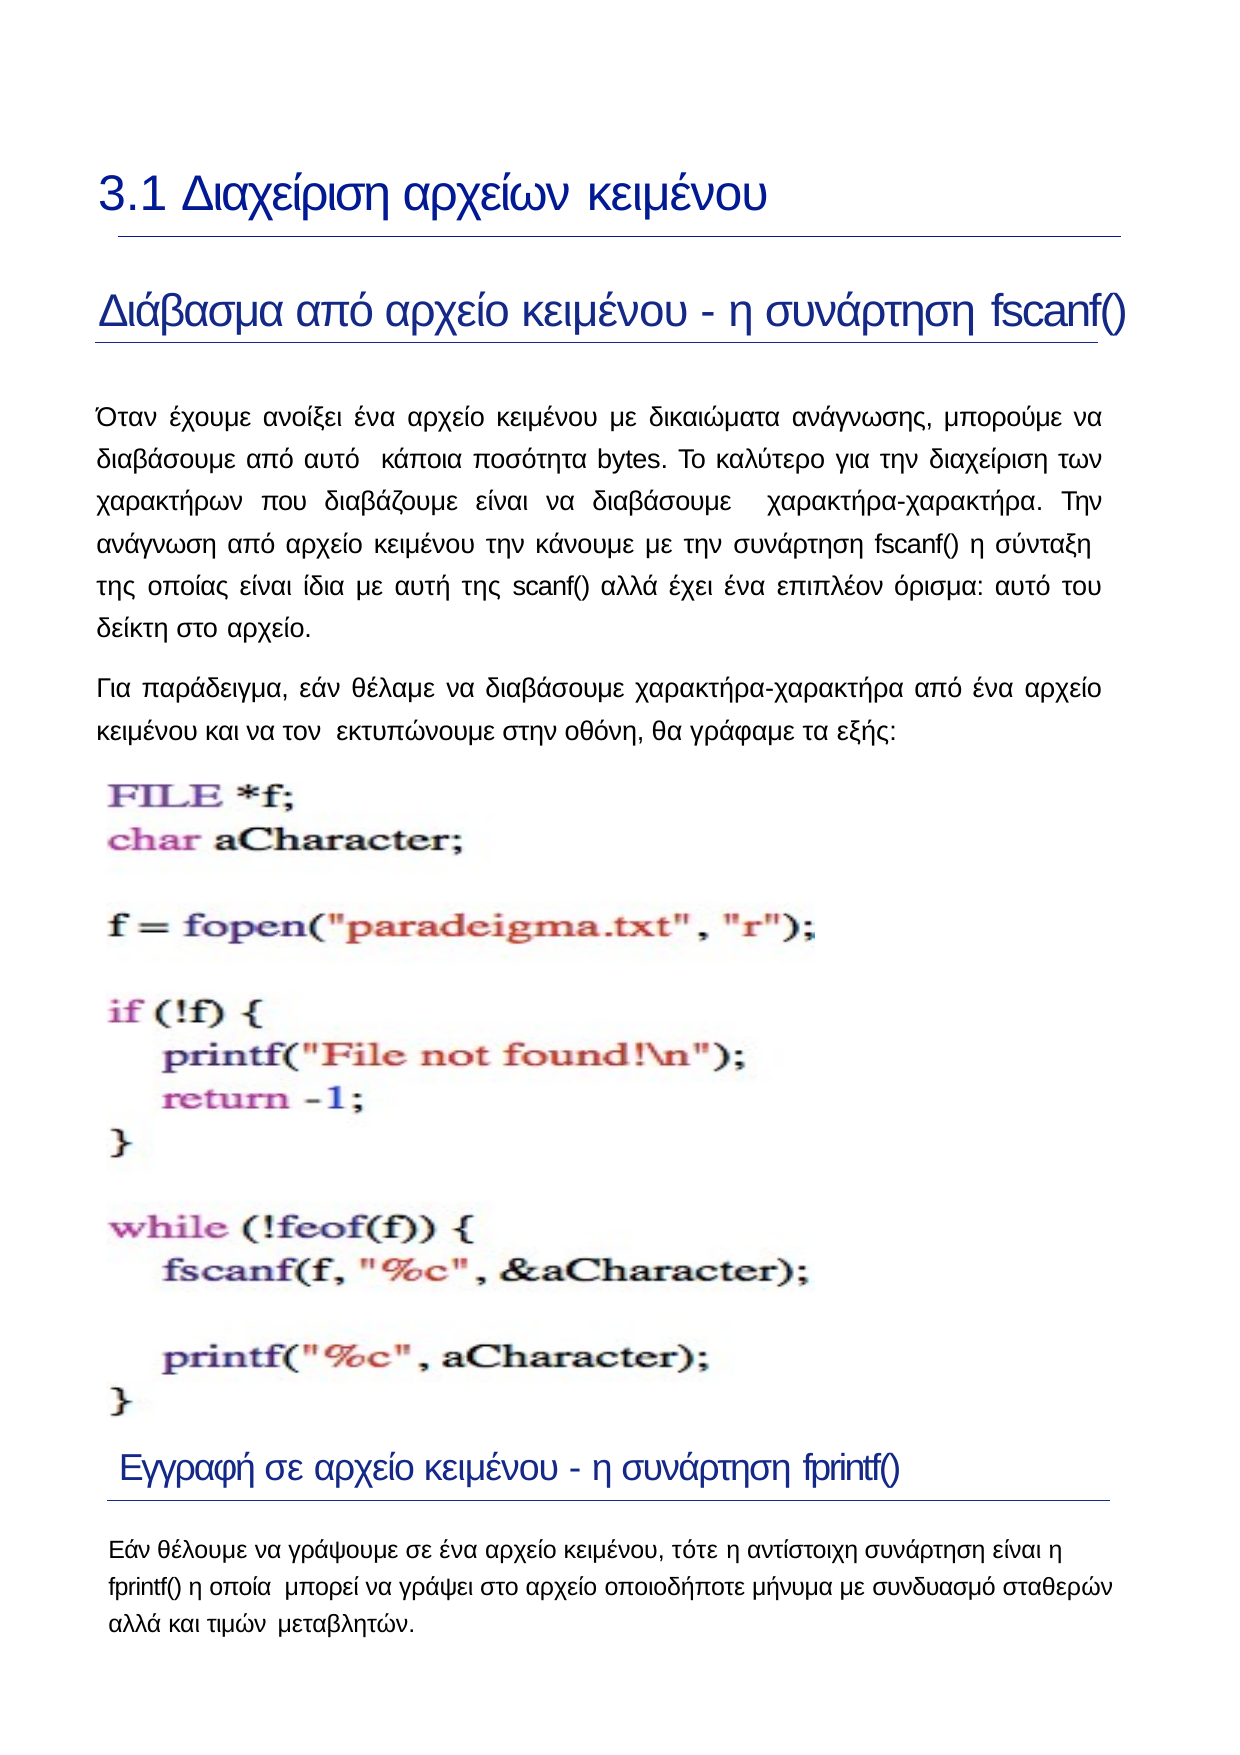

3.1 Διαχείριση αρχείων κειμένου
Διάβασμα από αρχείο κειμένου - η συνάρτηση fscanf()
Όταν έχουμε ανοίξει ένα αρχείο κειμένου με δικαιώματα ανάγνωσης, μπορούμε να διαβάσουμε από αυτό κάποια ποσότητα bytes. Το καλύτερο για την διαχείριση των χαρακτήρων που διαβάζουμε είναι να διαβάσουμε χαρακτήρα-χαρακτήρα. Την ανάγνωση από αρχείο κειμένου την κάνουμε με την συνάρτηση fscanf() η σύνταξη της οποίας είναι ίδια με αυτή της scanf() αλλά έχει ένα επιπλέον όρισμα: αυτό του δείκτη στο αρχείο.
Για παράδειγμα, εάν θέλαμε να διαβάσουμε χαρακτήρα-χαρακτήρα από ένα αρχείο κειμένου και να τον εκτυπώνουμε στην οθόνη, θα γράφαμε τα εξής:
Εγγραφή σε αρχείο κειμένου - η συνάρτηση fprintf()
Εάν θέλουμε να γράψουμε σε ένα αρχείο κειμένου, τότε η αντίστοιχη συνάρτηση είναι η fprintf() η οποία μπορεί να γράψει στο αρχείο οποιοδήποτε μήνυμα με συνδυασμό σταθερών αλλά και τιμών μεταβλητών.